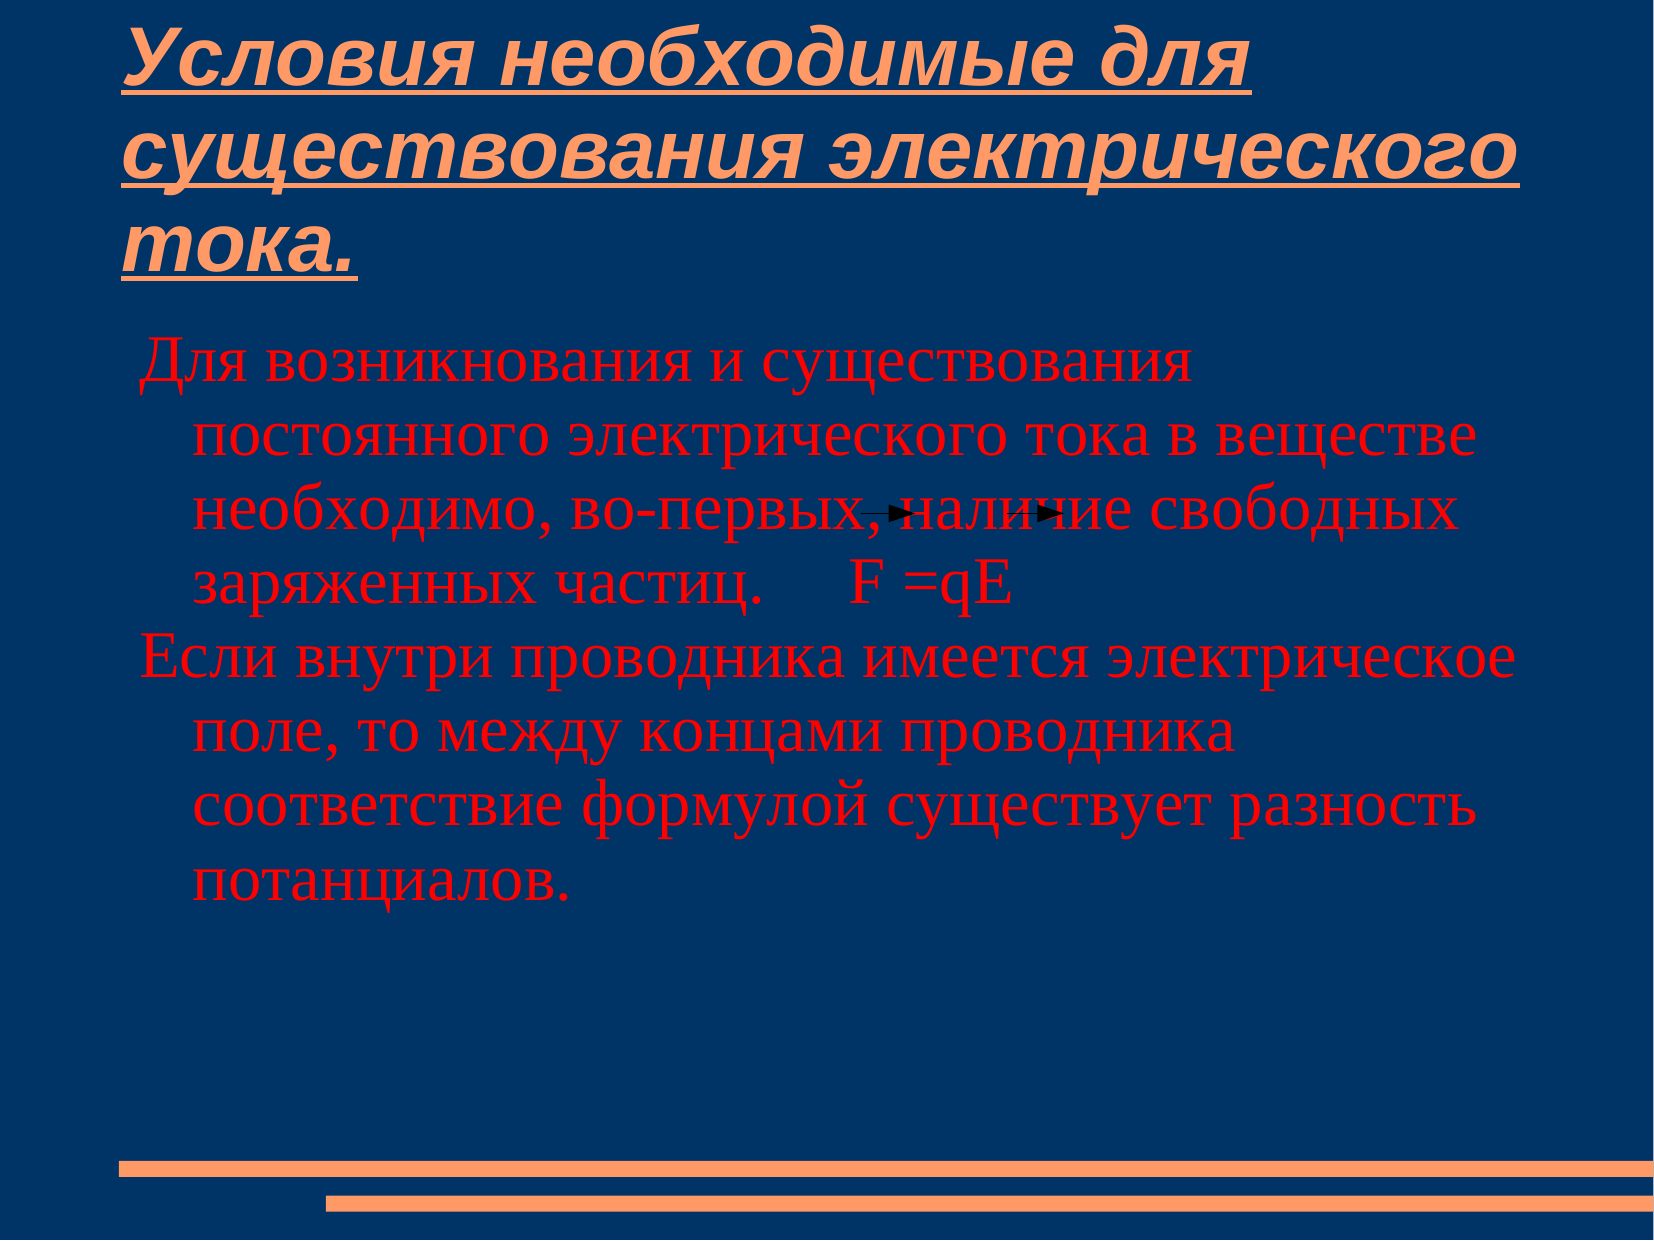

# Условия необходимые для существования электрического тока.
Для возникнования и существования постоянного электрического тока в веществе необходимо, во-первых, наличие свободных заряженных частиц. F =qE
Если внутри проводника имеется электрическое поле, то между концами проводника соответствие формулой существует разность потанциалов.